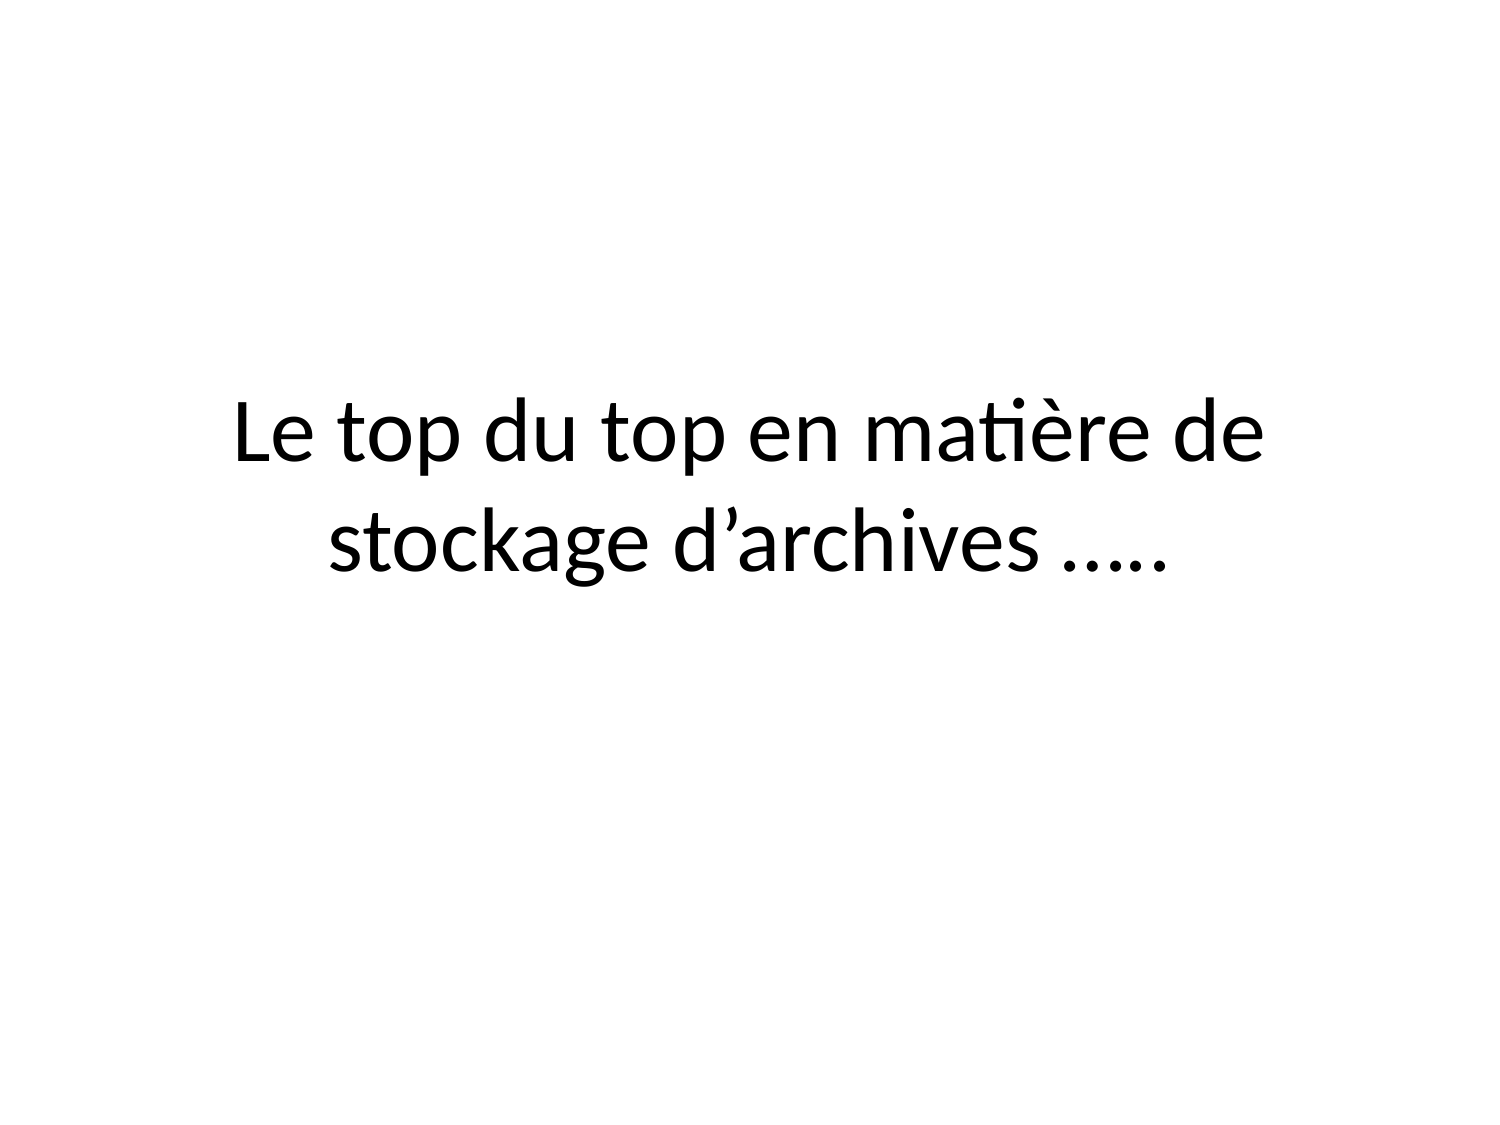

# Le top du top en matière de stockage d’archives …..